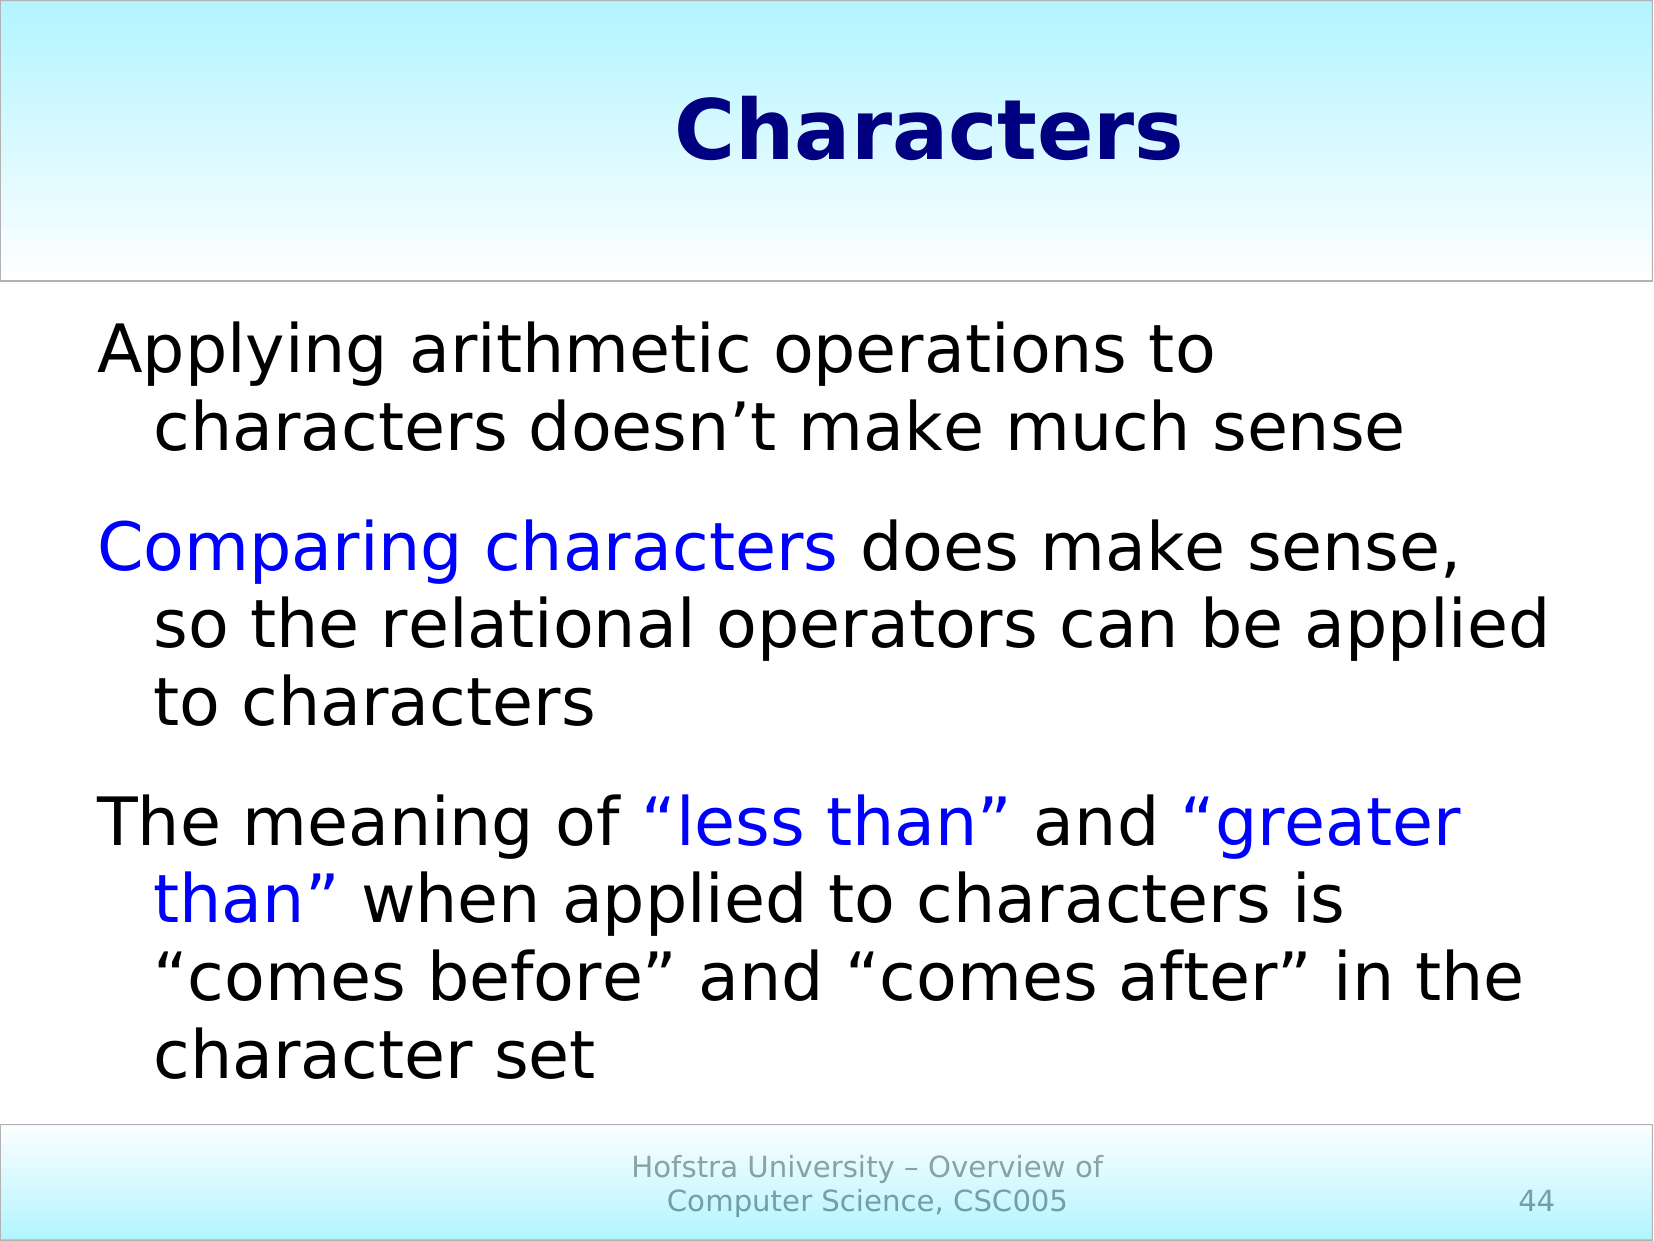

# Characters
Applying arithmetic operations to characters doesn’t make much sense
Comparing characters does make sense, so the relational operators can be applied to characters
The meaning of “less than” and “greater than” when applied to characters is “comes before” and “comes after” in the character set
44